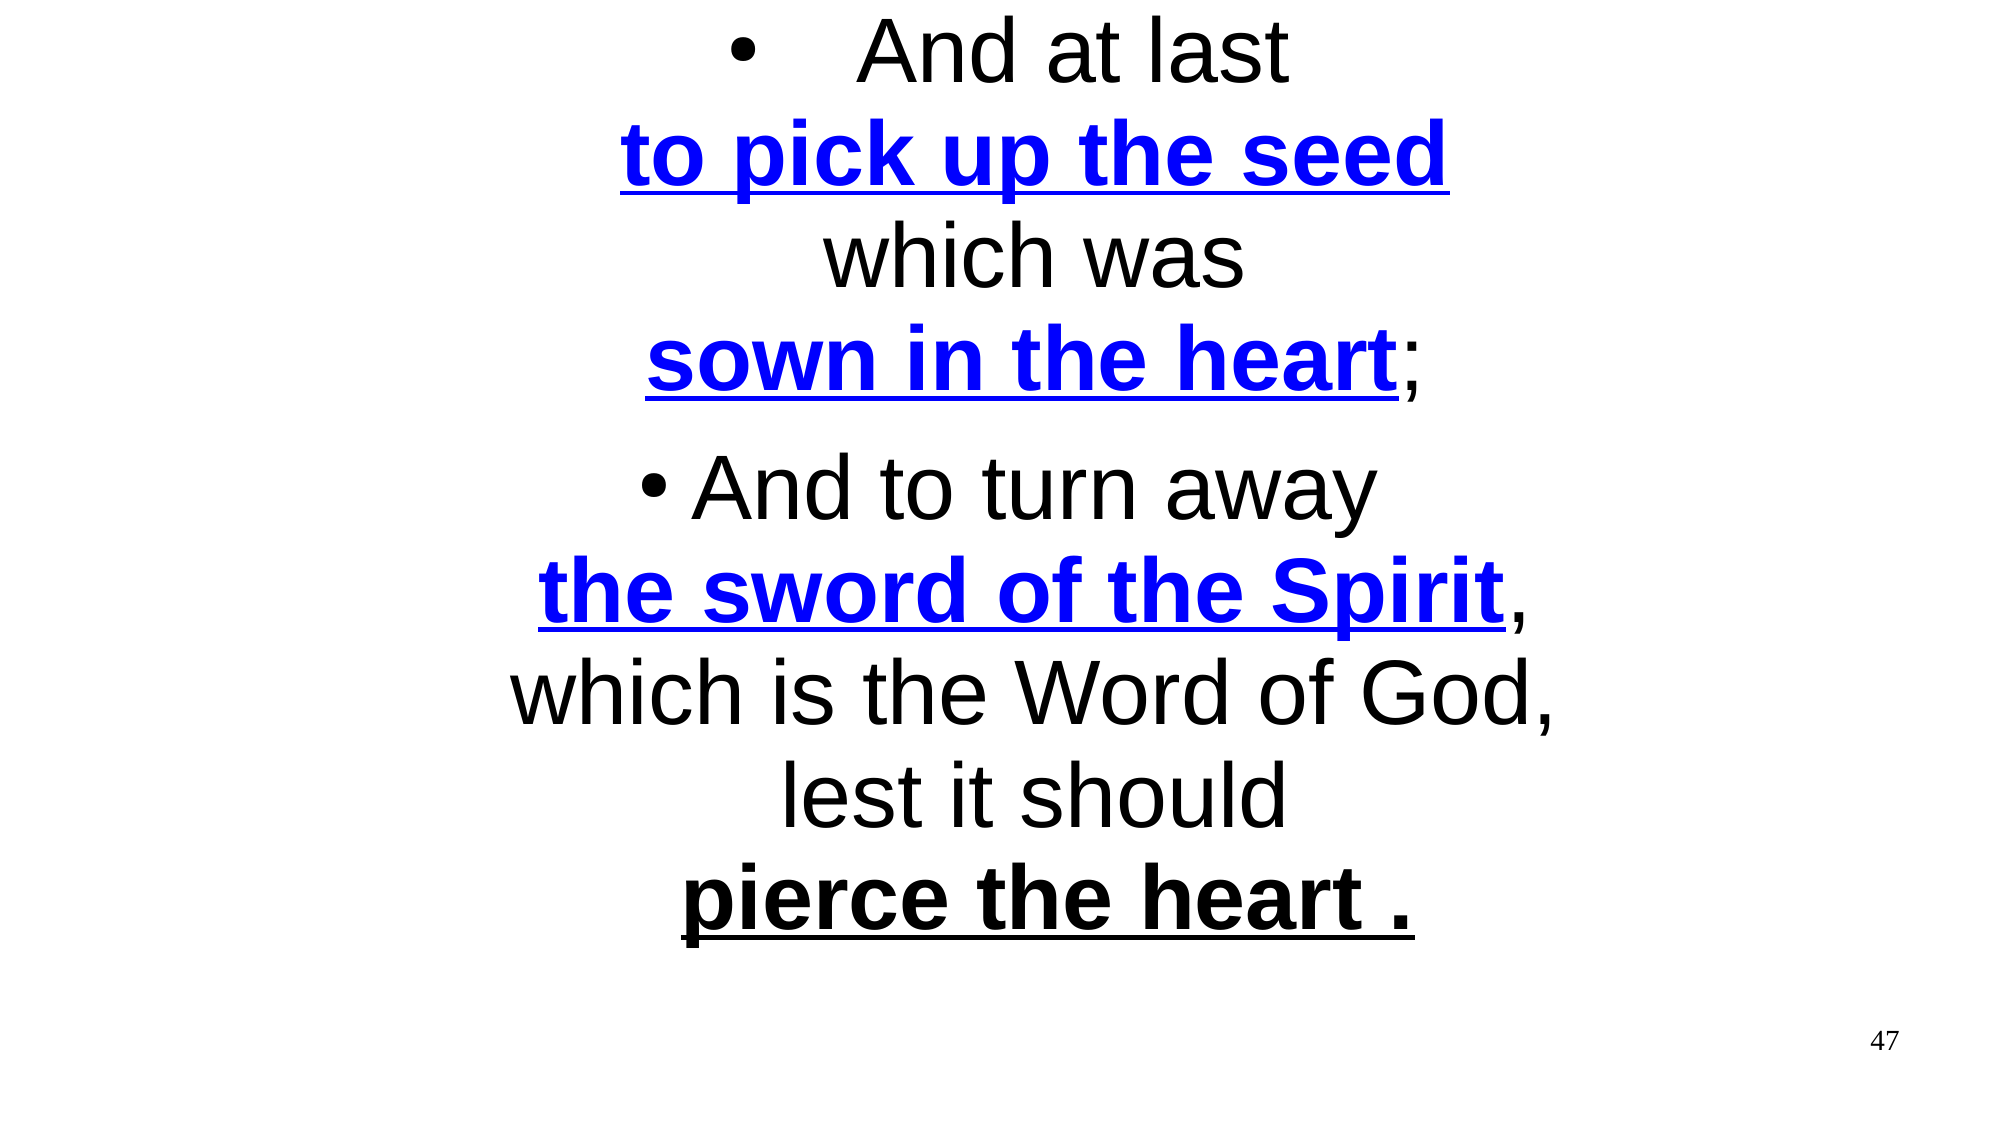

# And at last to pick up the seed which was sown in the heart;
And to turn away
the sword of the Spirit,
which is the Word of God,
lest it should
pierce the heart .
47